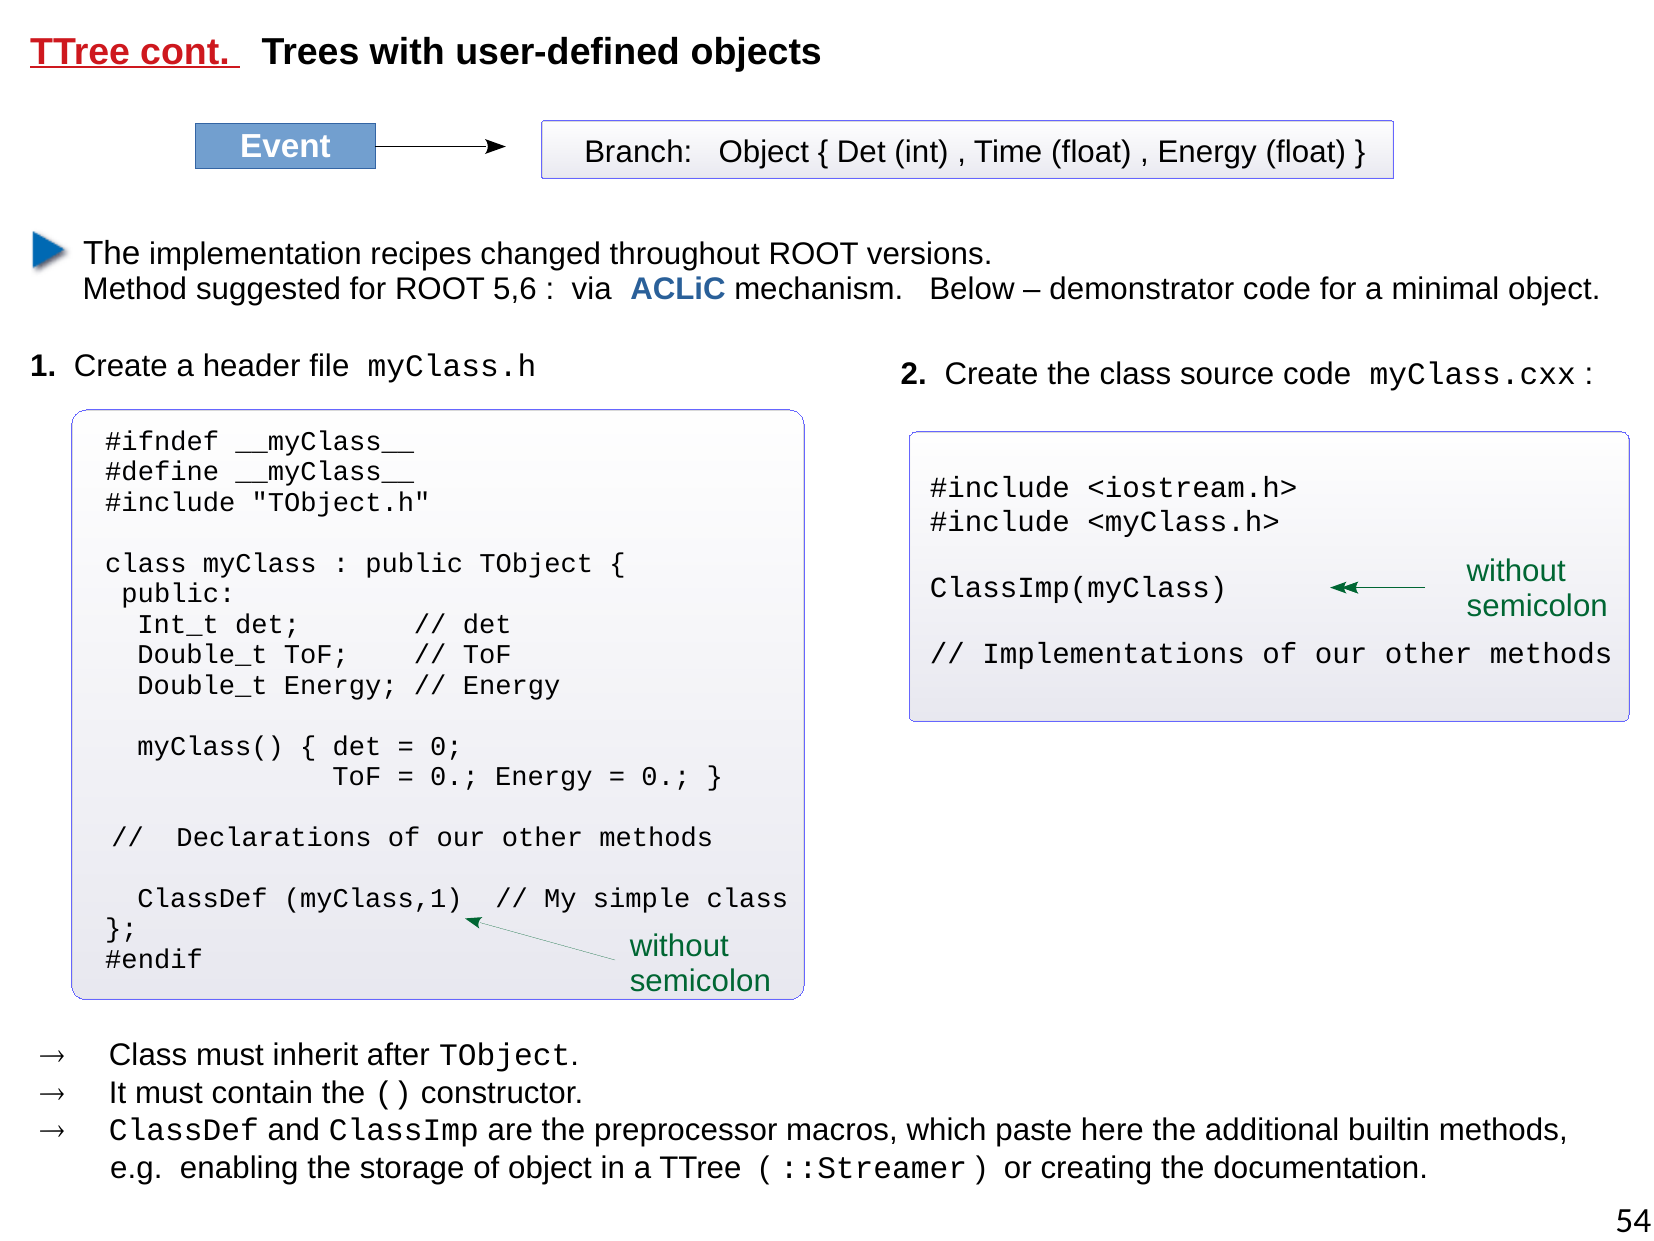

TTree cont. Trees with user-defined objects
 The implementation recipes changed throughout ROOT versions.
 Method suggested for ROOT 5,6 : via ACLiC mechanism. Below – demonstrator code for a minimal object.
1. Create a header file myClass.h
	#ifndef __myClass__
	#define __myClass__
	#include "TObject.h"
	class myClass : public TObject {
	 public:
	 Int_t det; // det
	 Double_t ToF; // ToF
	 Double_t Energy; // Energy
	 myClass() { det = 0;
	 ToF = 0.; Energy = 0.; }
 // Declarations of our other methods
	 ClassDef (myClass,1) // My simple class
	};
	#endif
  Class must inherit after TObject.
  It must contain the () constructor.
  ClassDef and ClassImp are the preprocessor macros, which paste here the additional builtin methods,
	 e.g. enabling the storage of object in a TTree ( ::Streamer ) or creating the documentation.
Event
Branch: Object { Det (int) , Time (float) , Energy (float) }
2. Create the class source code myClass.cxx :
#include <iostream.h>
#include <myClass.h>
ClassImp(myClass)
// Implementations of our other methods
without semicolon
without semicolon